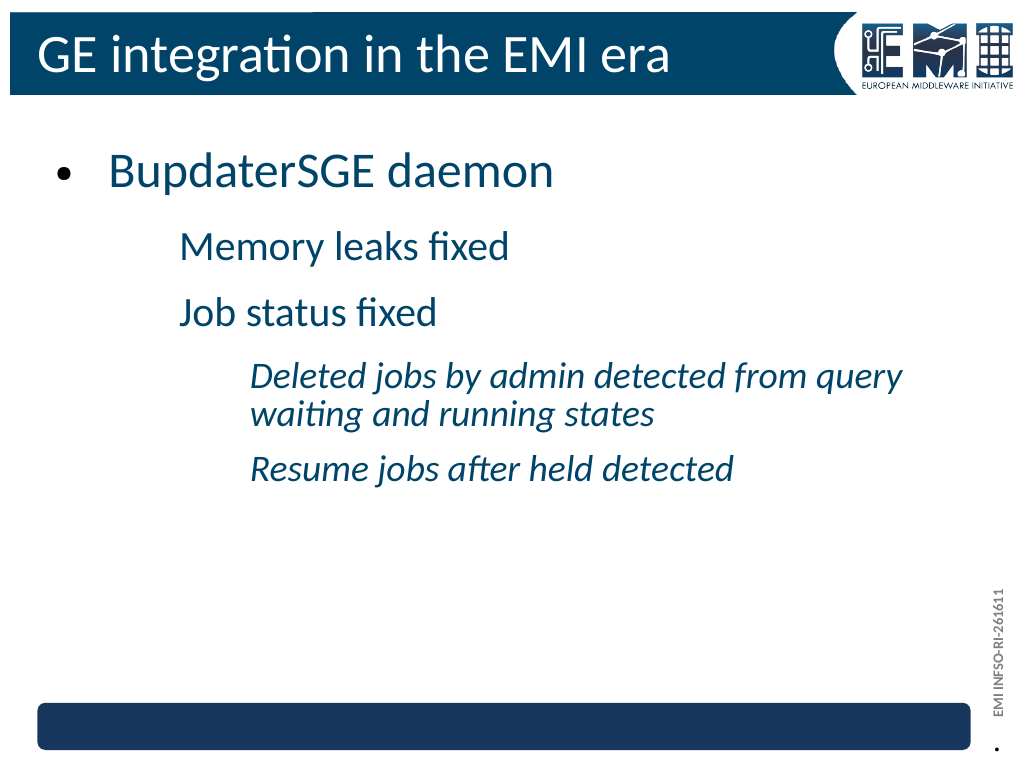

# GE integration in the EMI era
BupdaterSGE daemon
Memory leaks fixed
Job status fixed
Deleted jobs by admin detected from query waiting and running states
Resume jobs after held detected